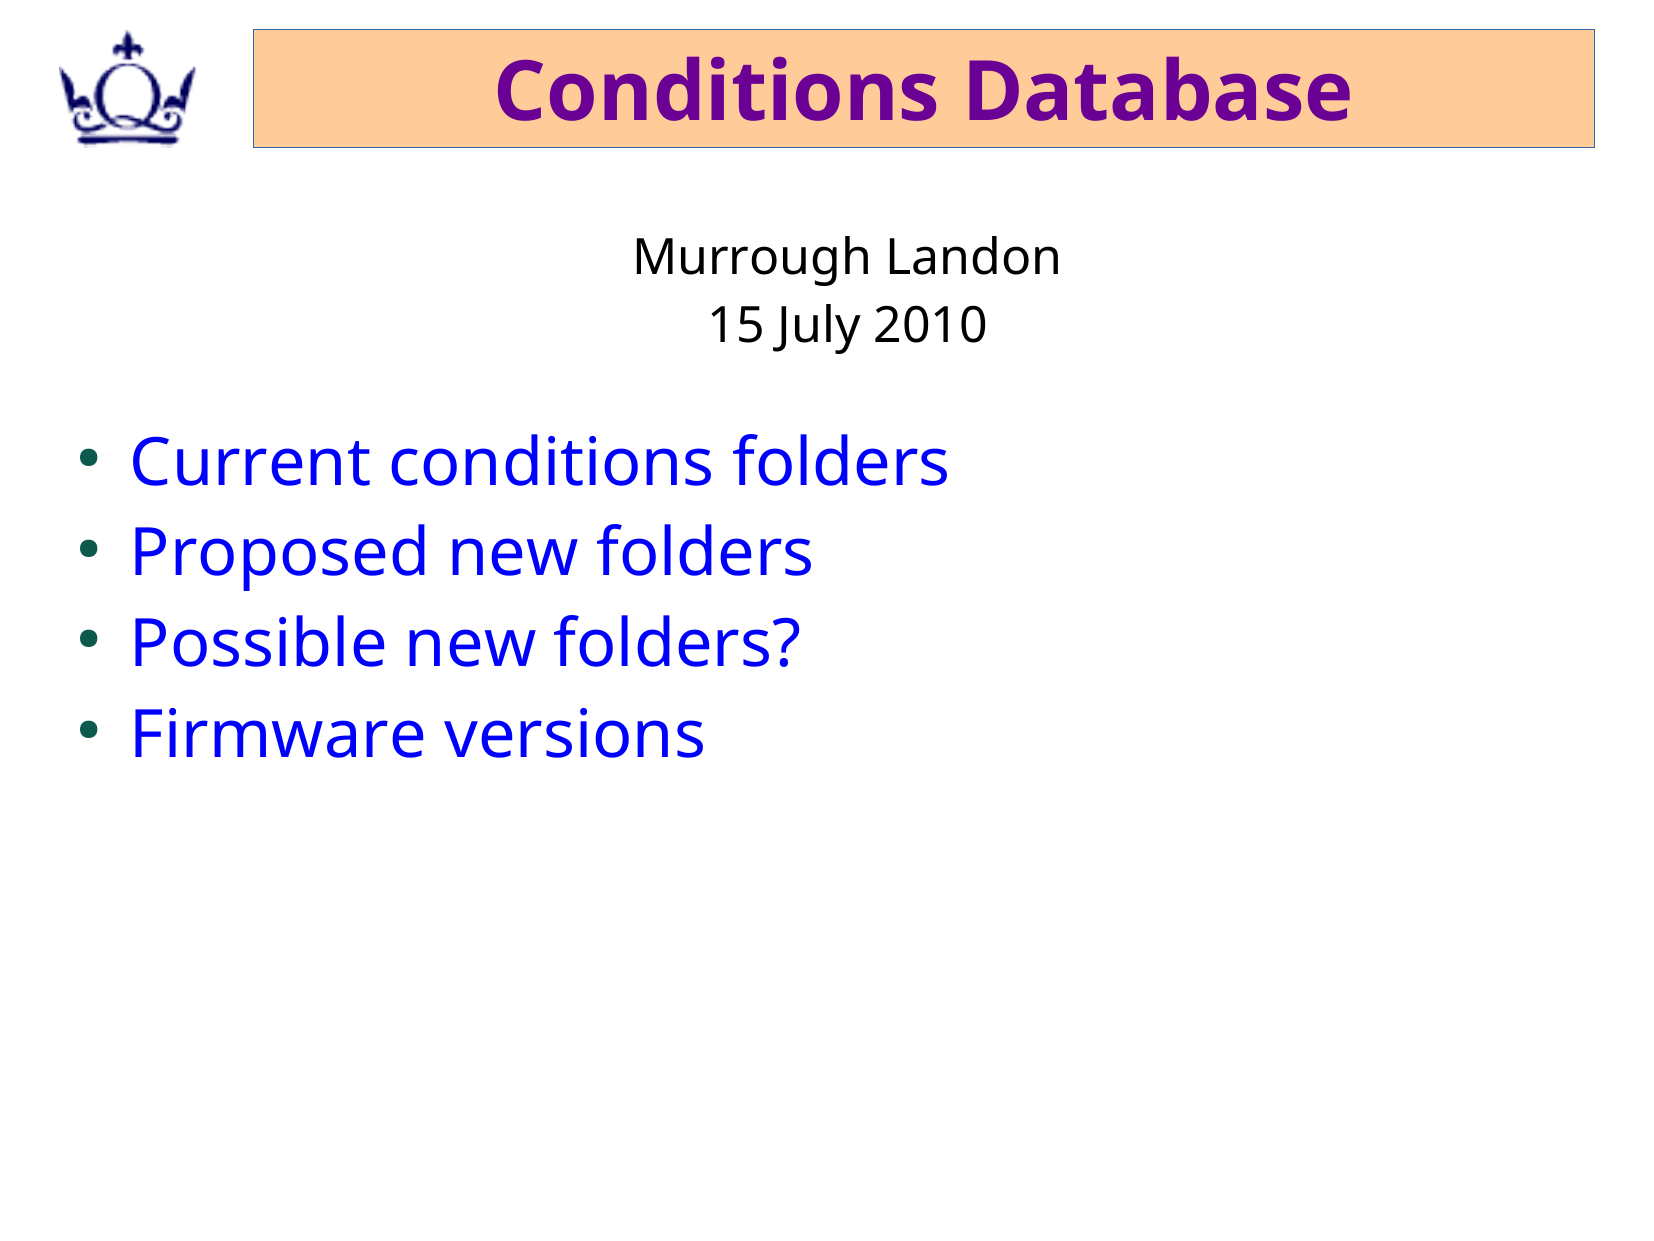

# Conditions Database
Murrough Landon
15 July 2010
Current conditions folders
Proposed new folders
Possible new folders?
Firmware versions